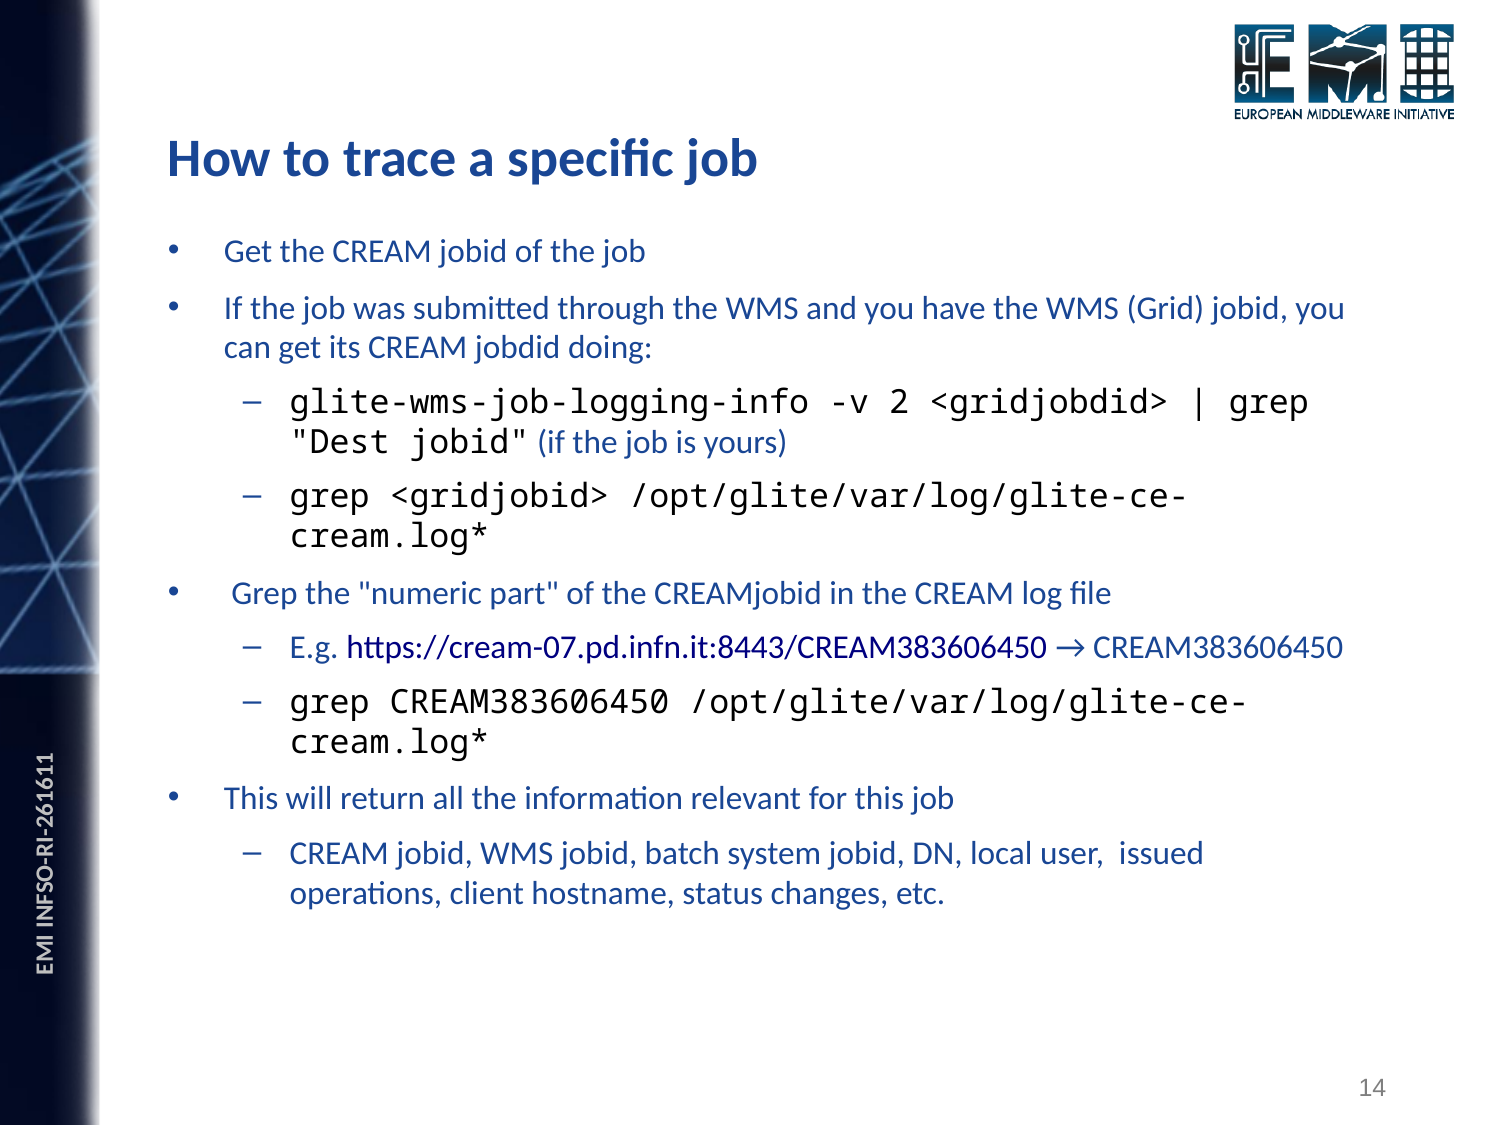

How to trace a specific job
# Get the CREAM jobid of the job
If the job was submitted through the WMS and you have the WMS (Grid) jobid, you can get its CREAM jobdid doing:
glite-wms-job-logging-info -v 2 <gridjobdid> | grep "Dest jobid" (if the job is yours)
grep <gridjobid> /opt/glite/var/log/glite-ce-cream.log*
 Grep the "numeric part" of the CREAMjobid in the CREAM log file
E.g. https://cream-07.pd.infn.it:8443/CREAM383606450 → CREAM383606450
grep CREAM383606450 /opt/glite/var/log/glite-ce-cream.log*
This will return all the information relevant for this job
CREAM jobid, WMS jobid, batch system jobid, DN, local user, issued operations, client hostname, status changes, etc.